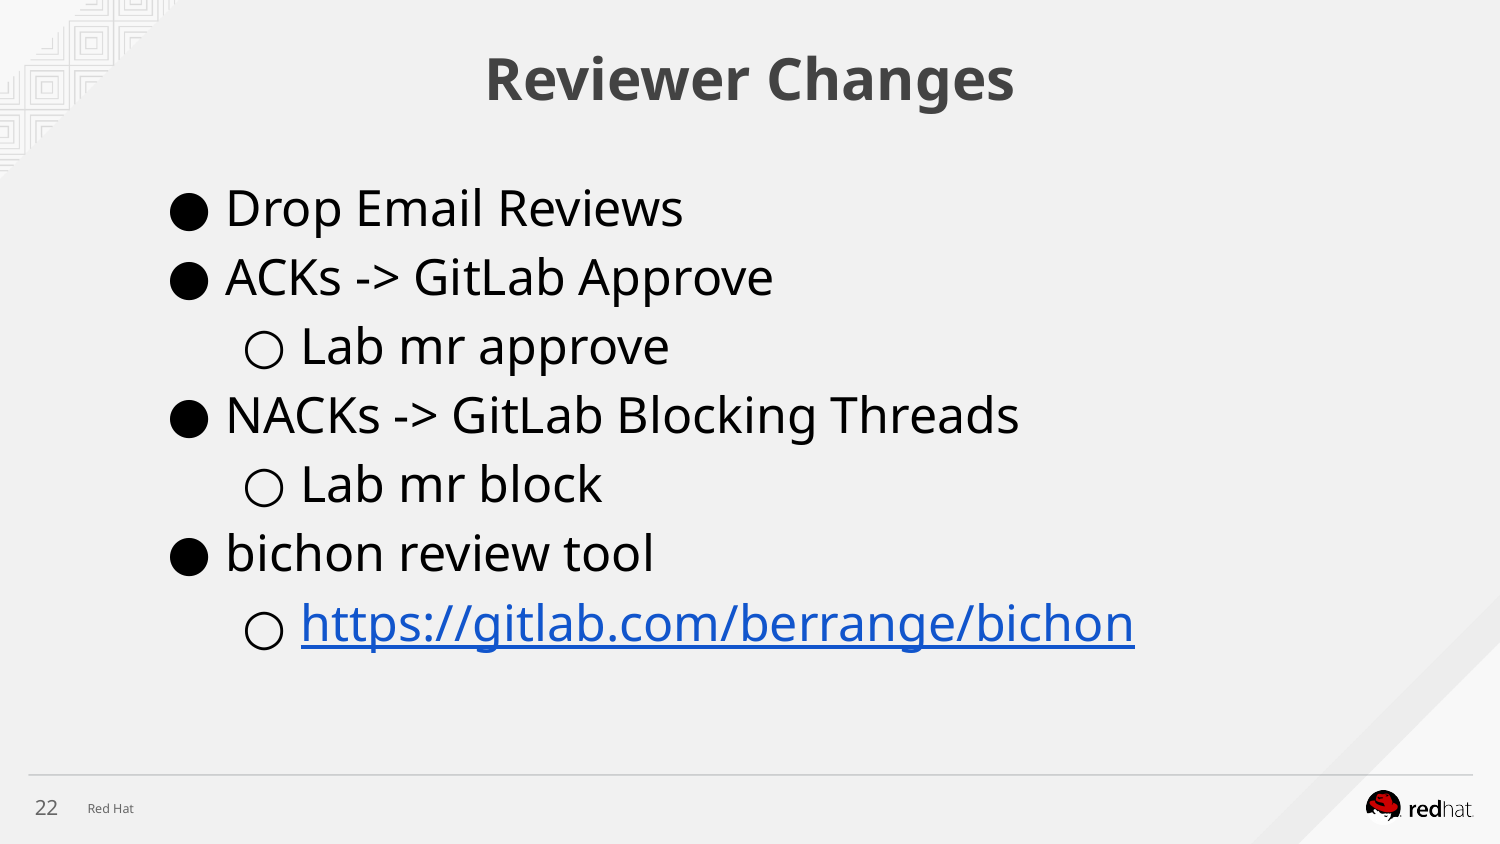

Reviewer Changes
# Drop Email Reviews
ACKs -> GitLab Approve
Lab mr approve
NACKs -> GitLab Blocking Threads
Lab mr block
bichon review tool
https://gitlab.com/berrange/bichon